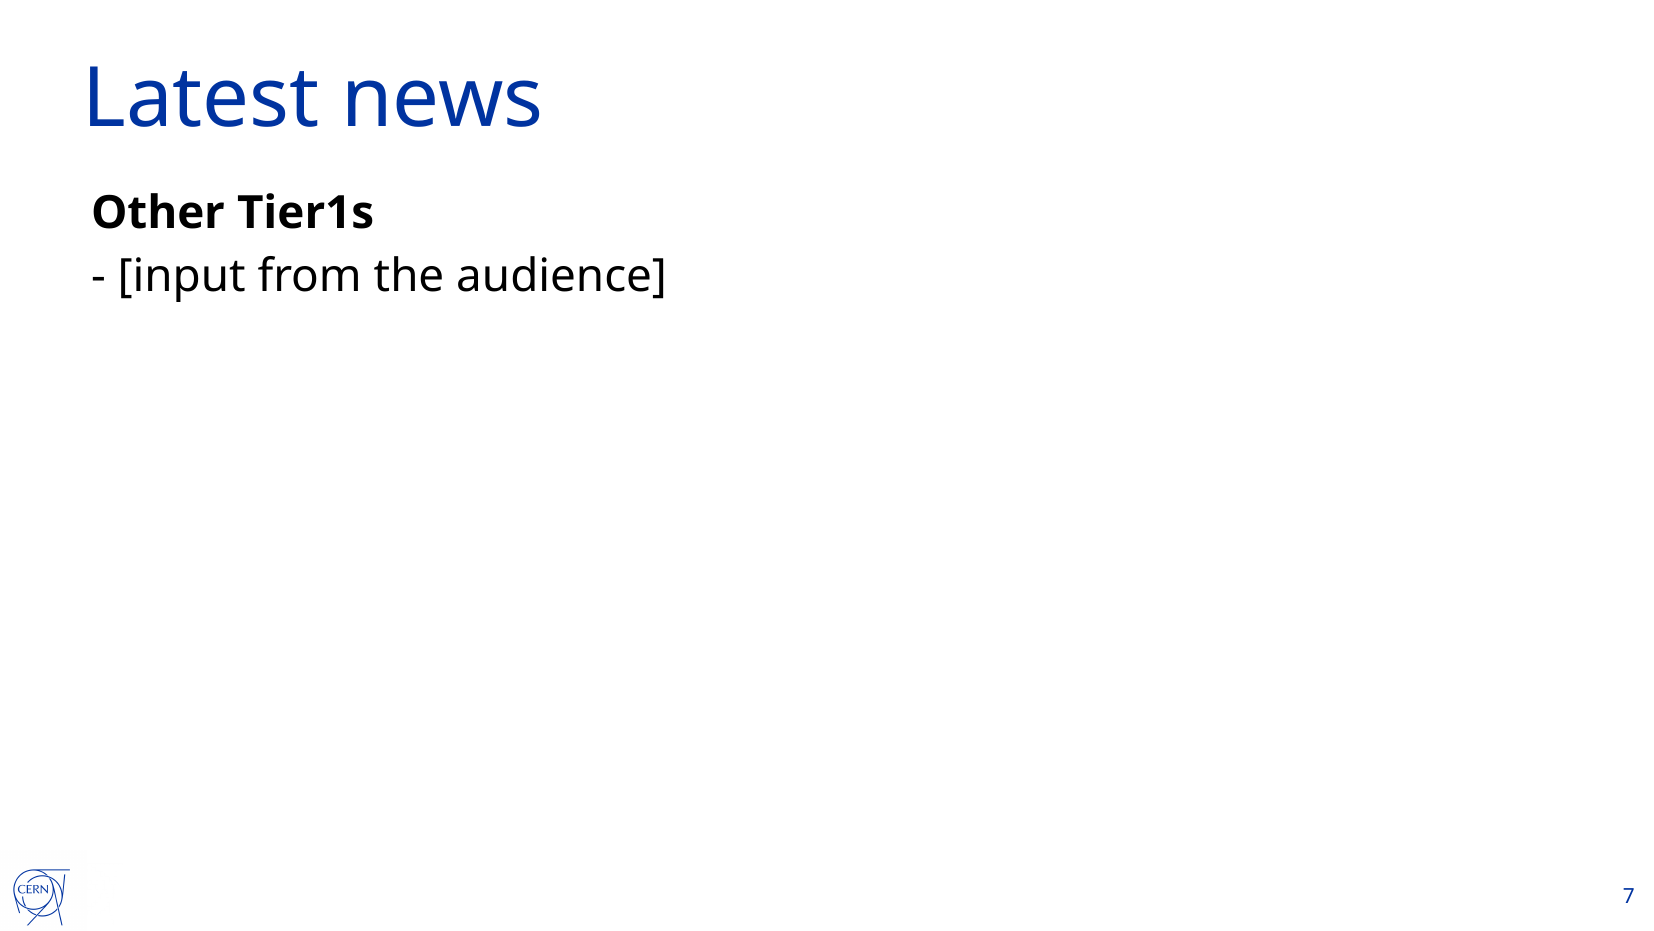

# Latest news
Other Tier1s
- [input from the audience]